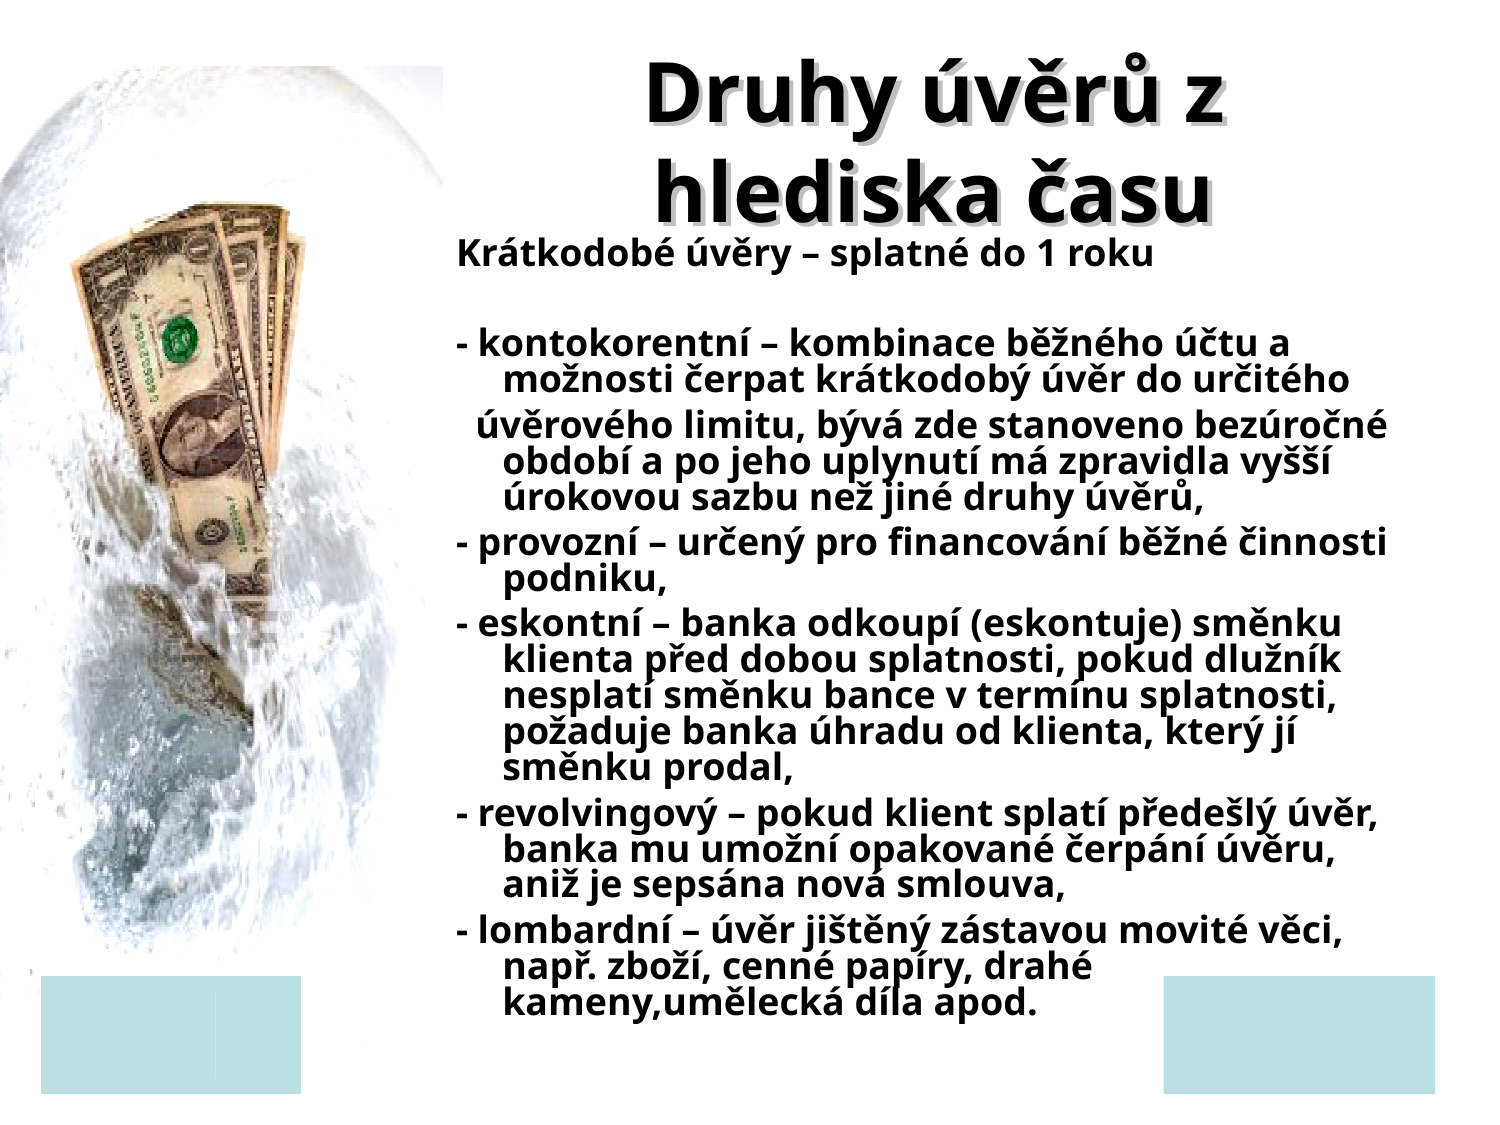

Druhy úvěrů z hlediska času
 Krátkodobé úvěry – splatné do 1 roku
 - kontokorentní – kombinace běžného účtu a možnosti čerpat krátkodobý úvěr do určitého
 úvěrového limitu, bývá zde stanoveno bezúročné období a po jeho uplynutí má zpravidla vyšší úrokovou sazbu než jiné druhy úvěrů,
 - provozní – určený pro financování běžné činnosti podniku,
 - eskontní – banka odkoupí (eskontuje) směnku klienta před dobou splatnosti, pokud dlužník nesplatí směnku bance v termínu splatnosti, požaduje banka úhradu od klienta, který jí směnku prodal,
 - revolvingový – pokud klient splatí předešlý úvěr, banka mu umožní opakované čerpání úvěru, aniž je sepsána nová smlouva,
 - lombardní – úvěr jištěný zástavou movité věci, např. zboží, cenné papíry, drahé kameny,umělecká díla apod.